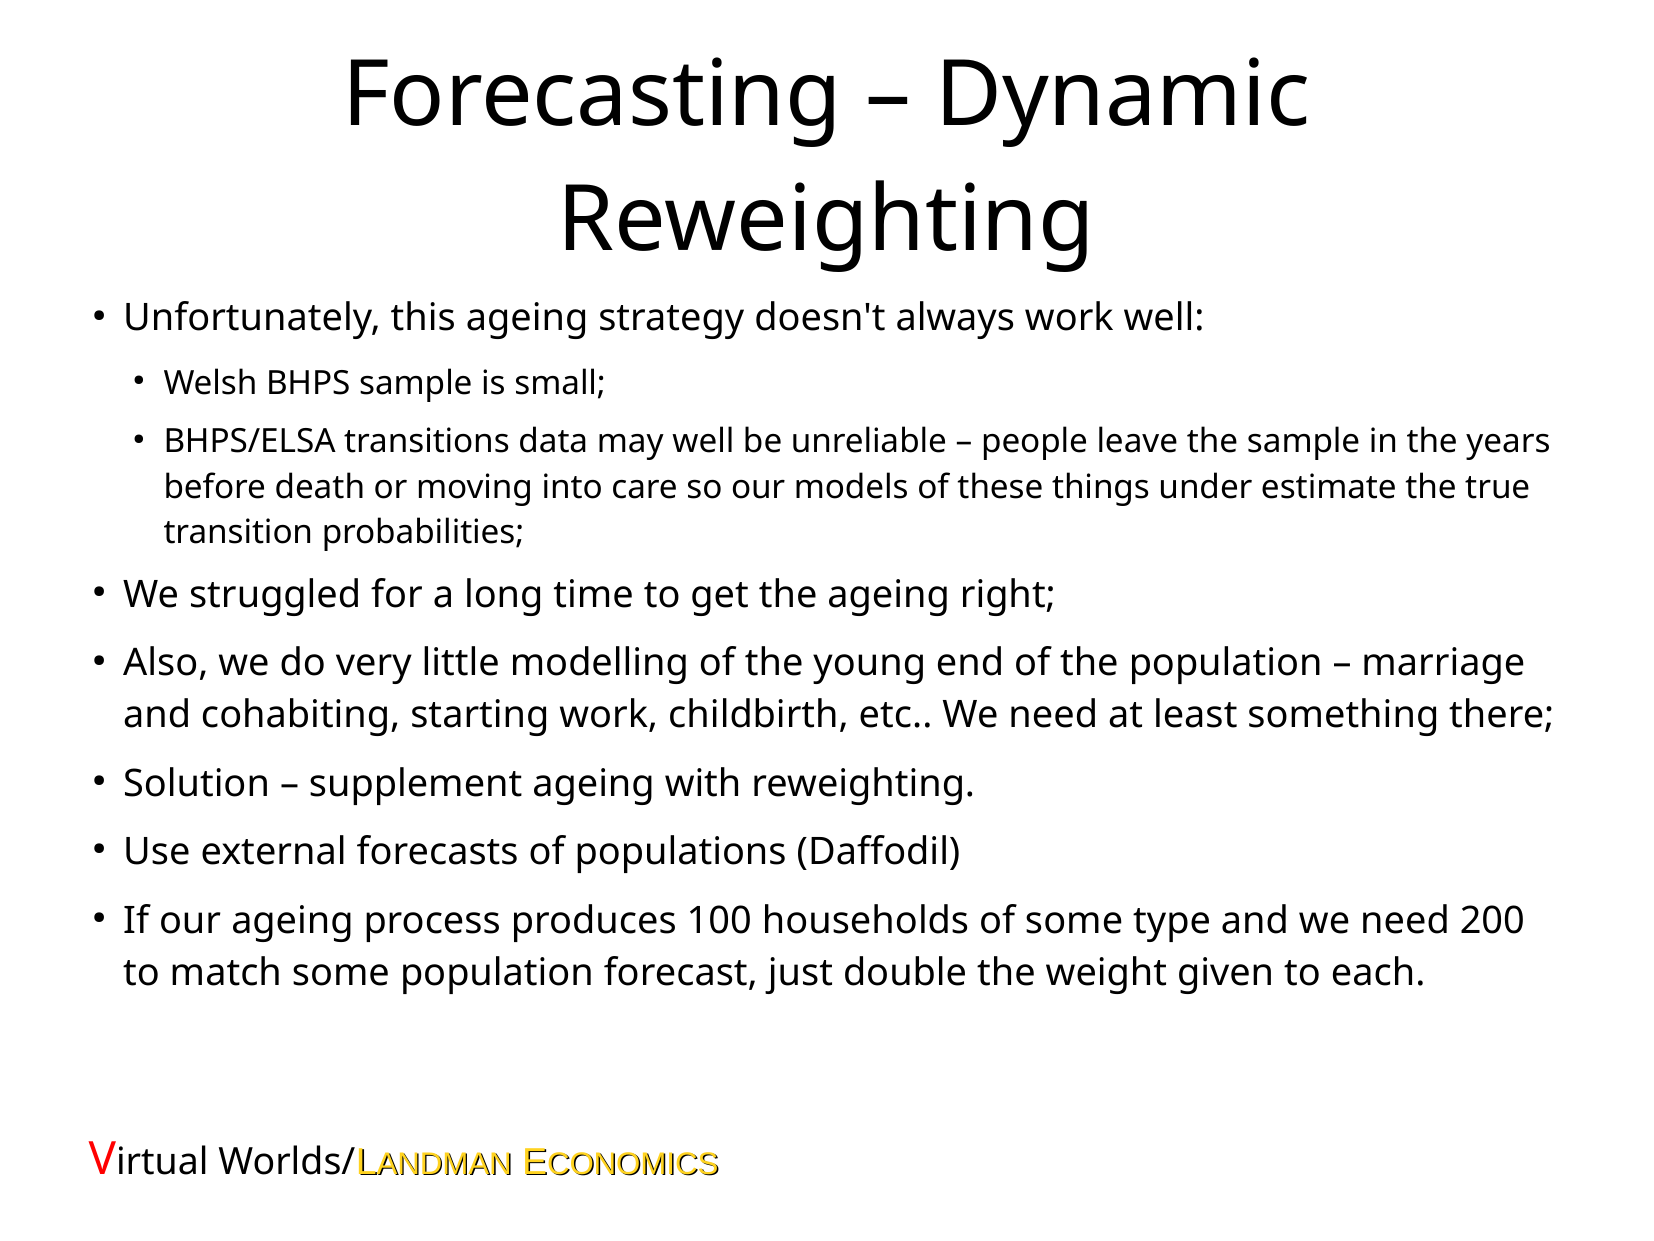

# Forecasting – Dynamic Reweighting
Unfortunately, this ageing strategy doesn't always work well:
Welsh BHPS sample is small;
BHPS/ELSA transitions data may well be unreliable – people leave the sample in the years before death or moving into care so our models of these things under estimate the true transition probabilities;
We struggled for a long time to get the ageing right;
Also, we do very little modelling of the young end of the population – marriage and cohabiting, starting work, childbirth, etc.. We need at least something there;
Solution – supplement ageing with reweighting.
Use external forecasts of populations (Daffodil)
If our ageing process produces 100 households of some type and we need 200 to match some population forecast, just double the weight given to each.